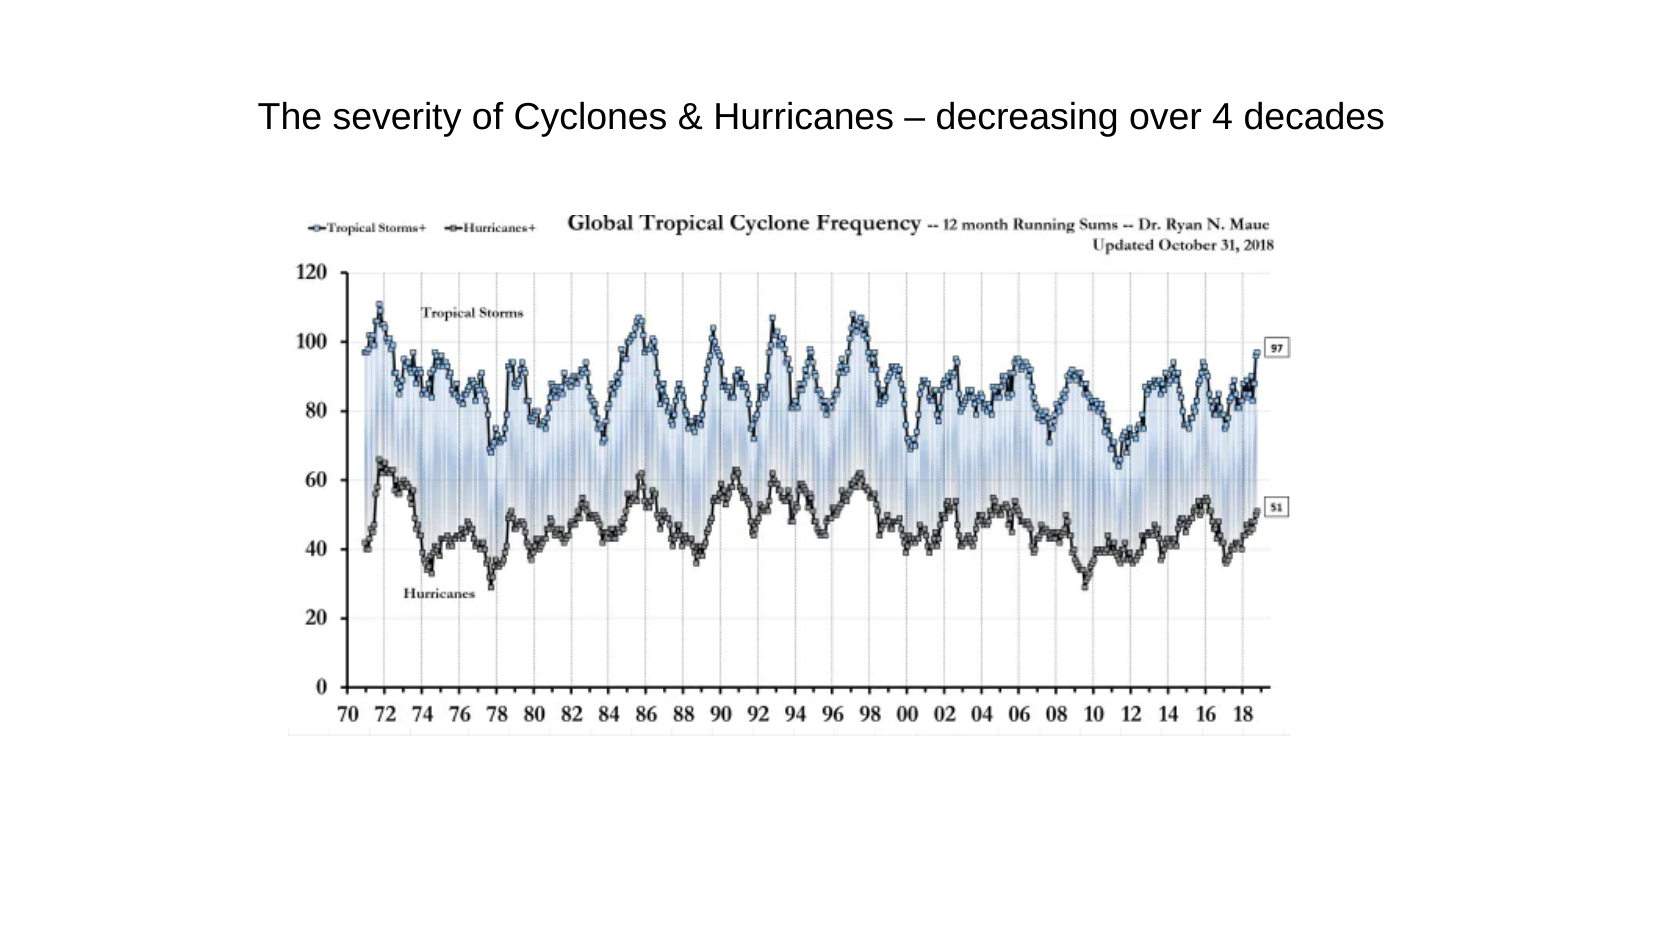

The severity of Cyclones & Hurricanes – decreasing over 4 decades